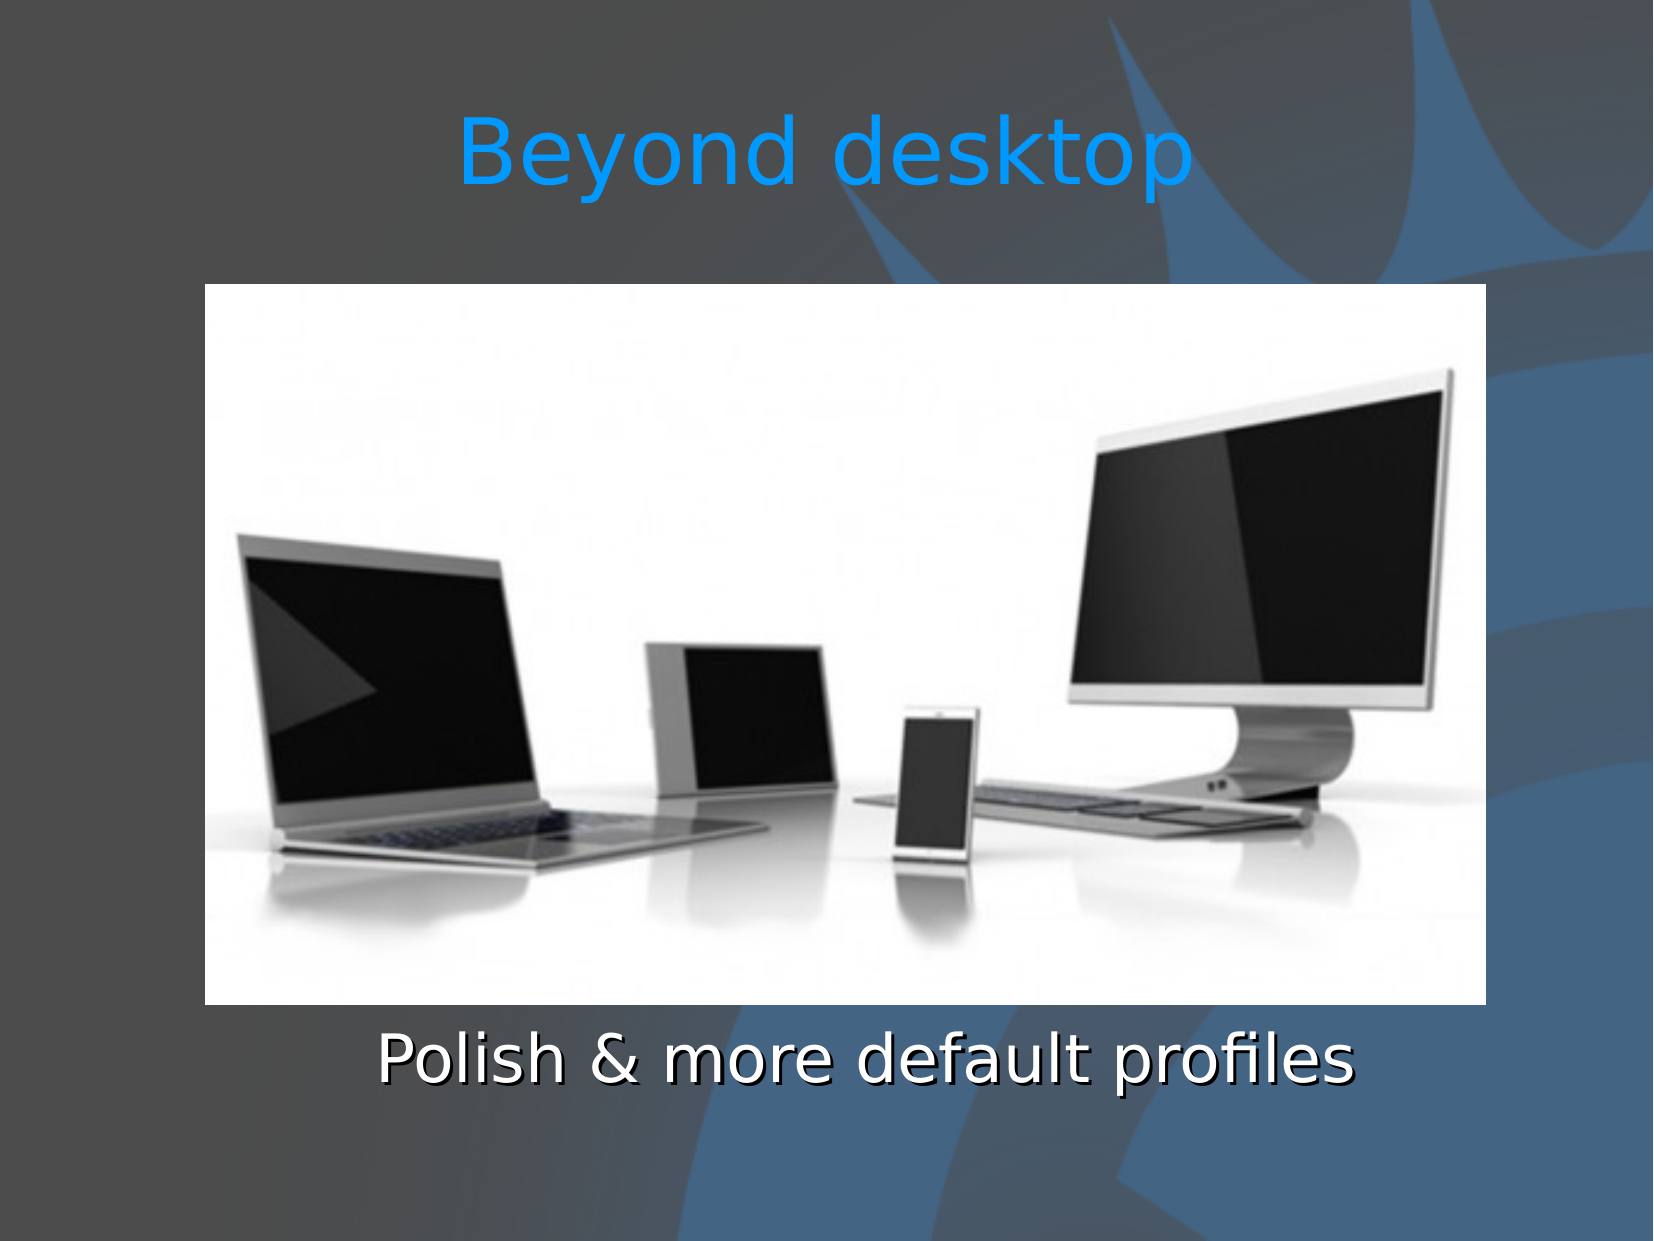

# Beyond desktop
Polish & more default profiles